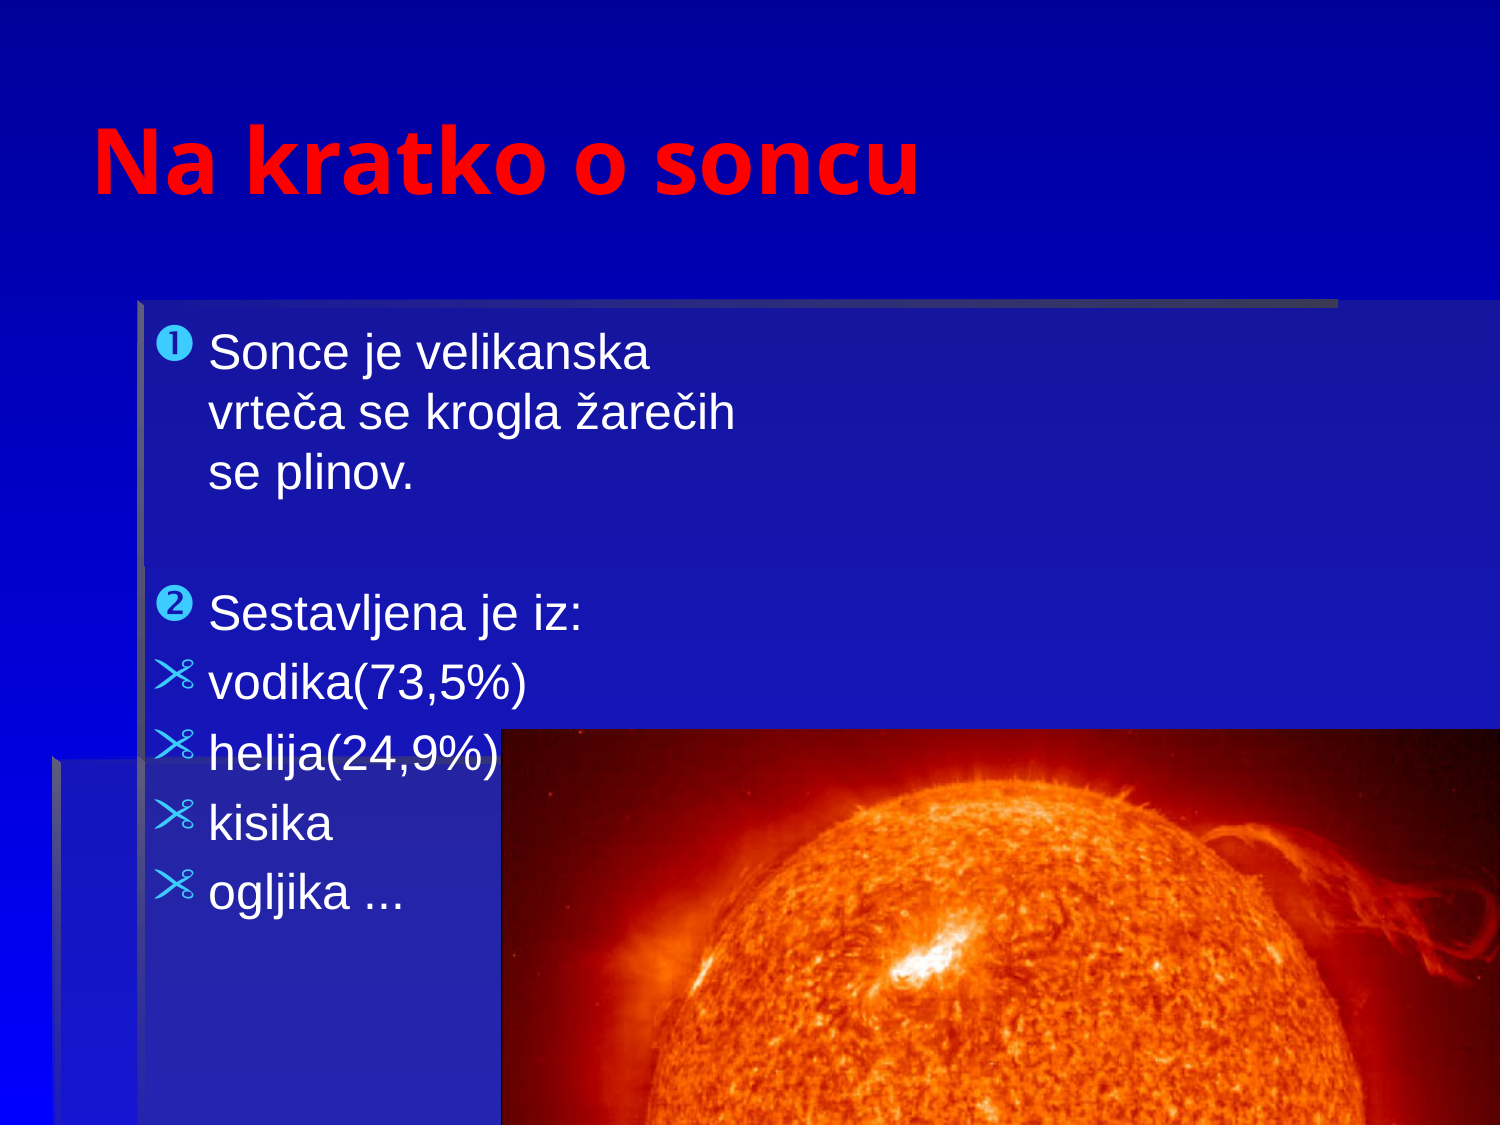

# Na kratko o soncu
Sonce je velikanska vrteča se krogla žarečih se plinov.
Sestavljena je iz:
vodika(73,5%)
helija(24,9%)
kisika
ogljika ...